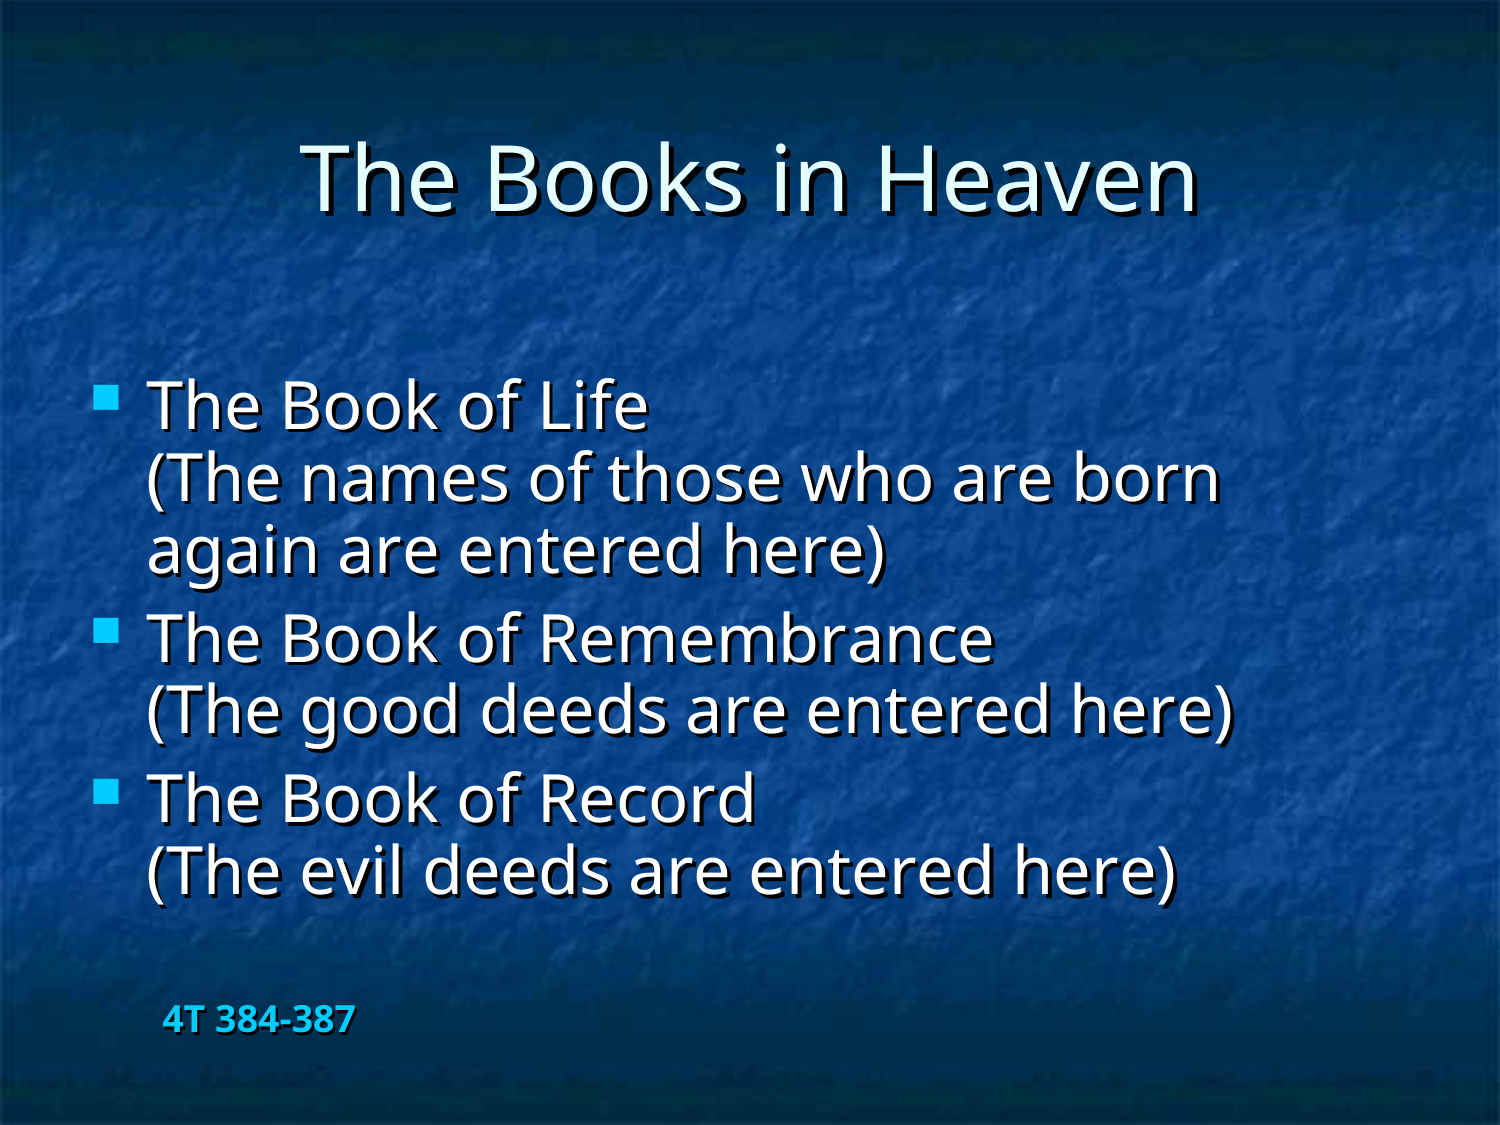

# The Books in Heaven
The Book of Life
(The names of those who are born again are entered here)
The Book of Remembrance
(The good deeds are entered here)
The Book of Record
(The evil deeds are entered here)
4T 384-387